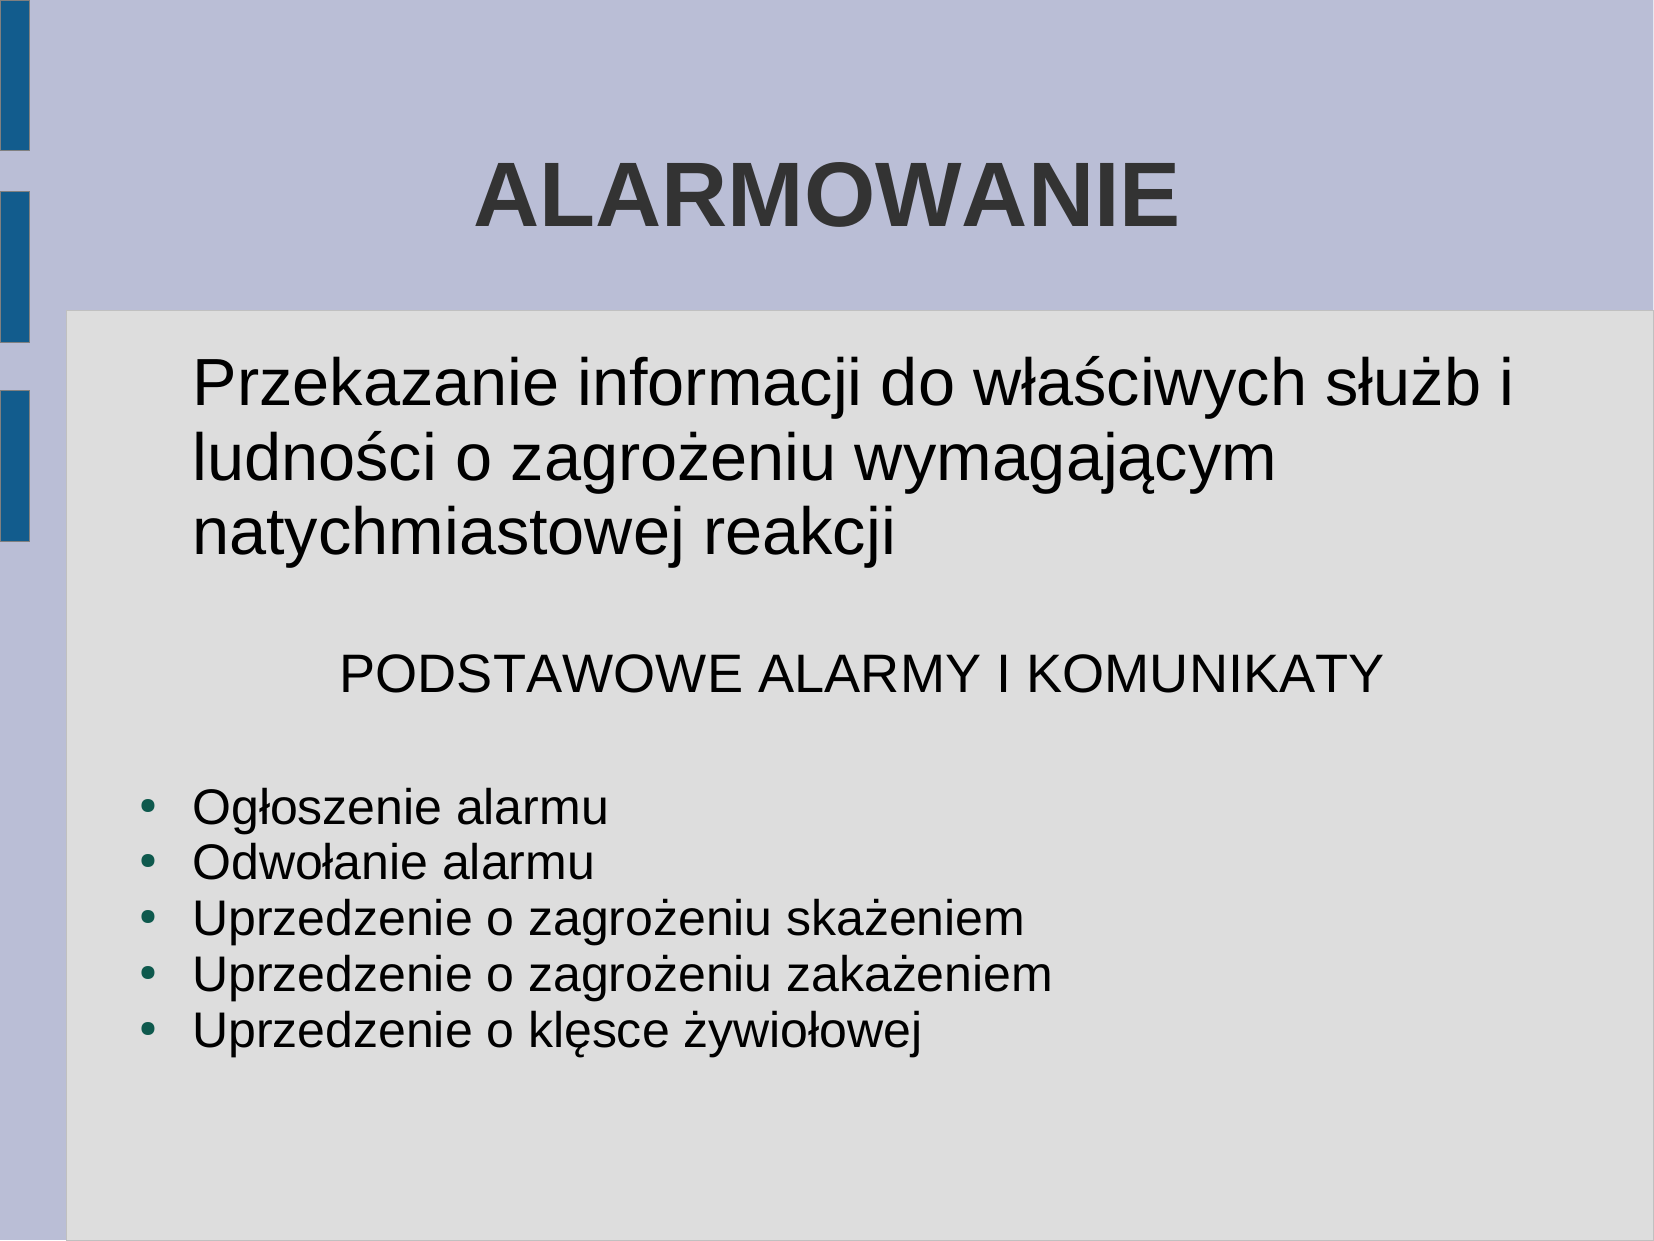

# ALARMOWANIE
Przekazanie informacji do właściwych służb i ludności o zagrożeniu wymagającym natychmiastowej reakcji
PODSTAWOWE ALARMY I KOMUNIKATY
Ogłoszenie alarmu
Odwołanie alarmu
Uprzedzenie o zagrożeniu skażeniem
Uprzedzenie o zagrożeniu zakażeniem
Uprzedzenie o klęsce żywiołowej